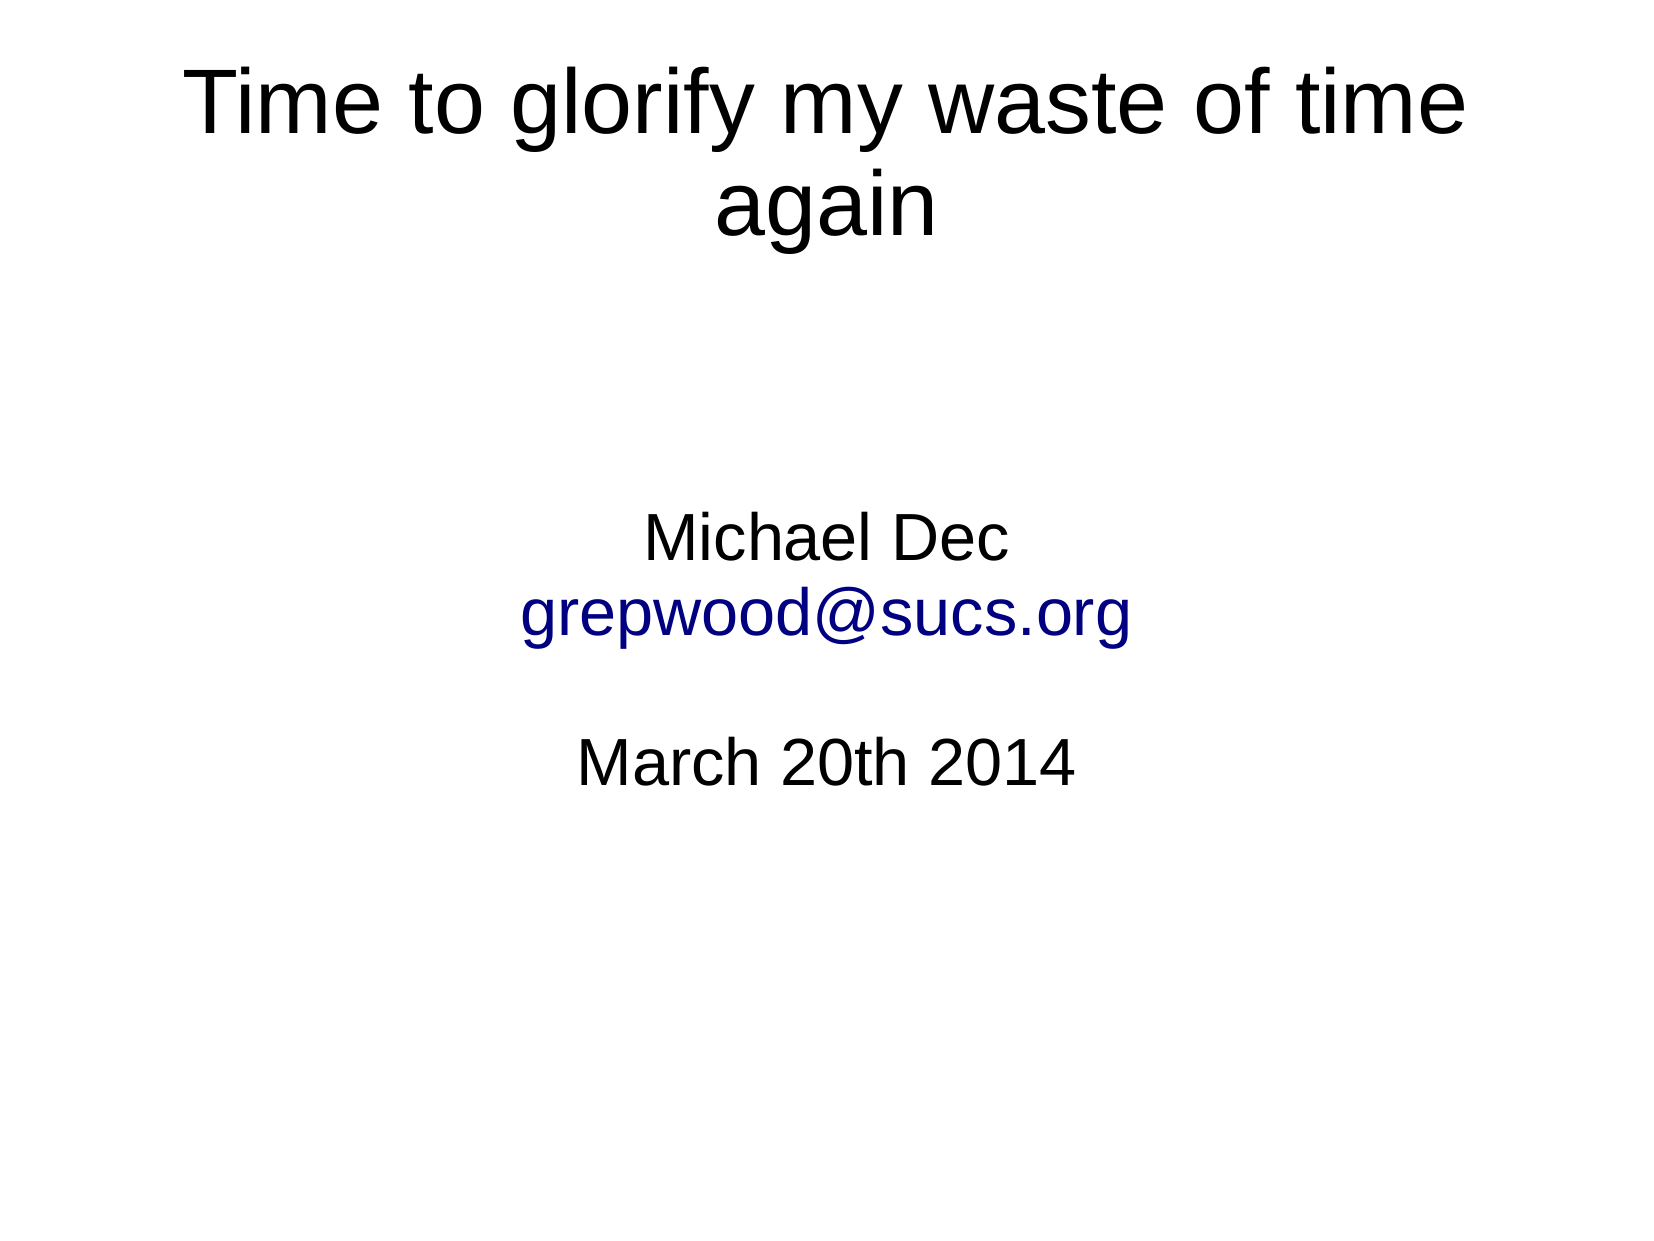

# Time to glorify my waste of time again
Michael Dec
grepwood@sucs.org
March 20th 2014